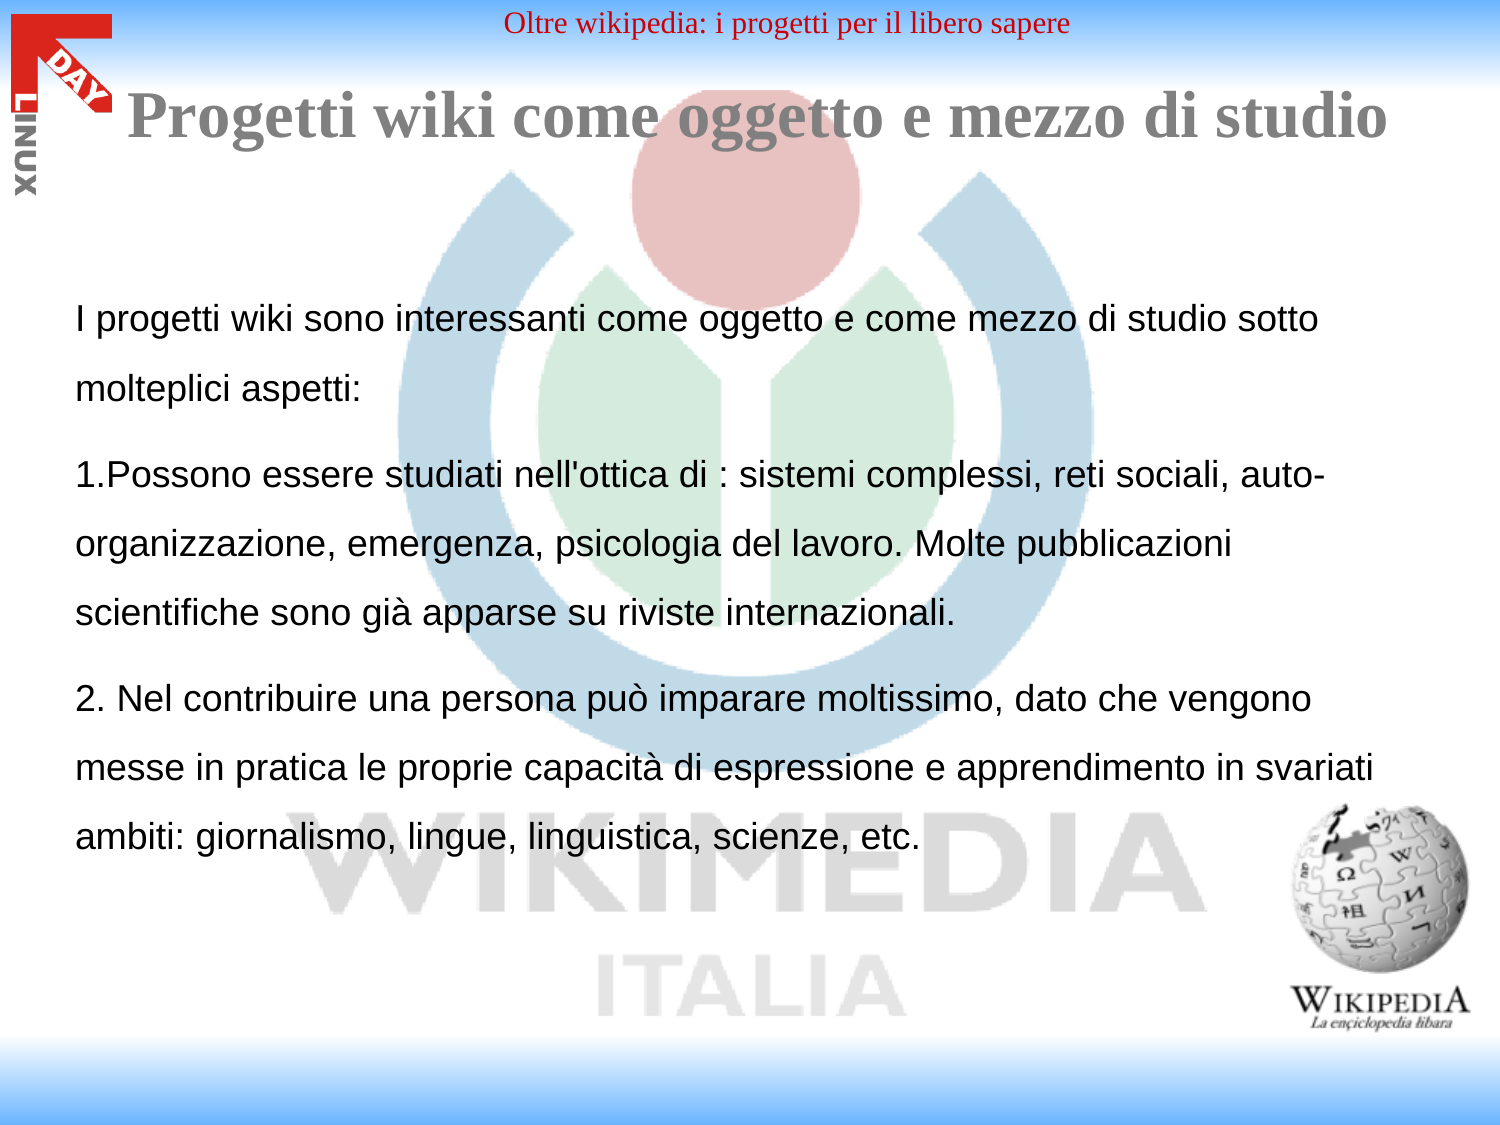

Oltre wikipedia: i progetti per il libero sapere
Progetti wiki come oggetto e mezzo di studio
I progetti wiki sono interessanti come oggetto e come mezzo di studio sotto molteplici aspetti:
1.Possono essere studiati nell'ottica di : sistemi complessi, reti sociali, auto-organizzazione, emergenza, psicologia del lavoro. Molte pubblicazioni scientifiche sono già apparse su riviste internazionali.
2. Nel contribuire una persona può imparare moltissimo, dato che vengono messe in pratica le proprie capacità di espressione e apprendimento in svariati ambiti: giornalismo, lingue, linguistica, scienze, etc.